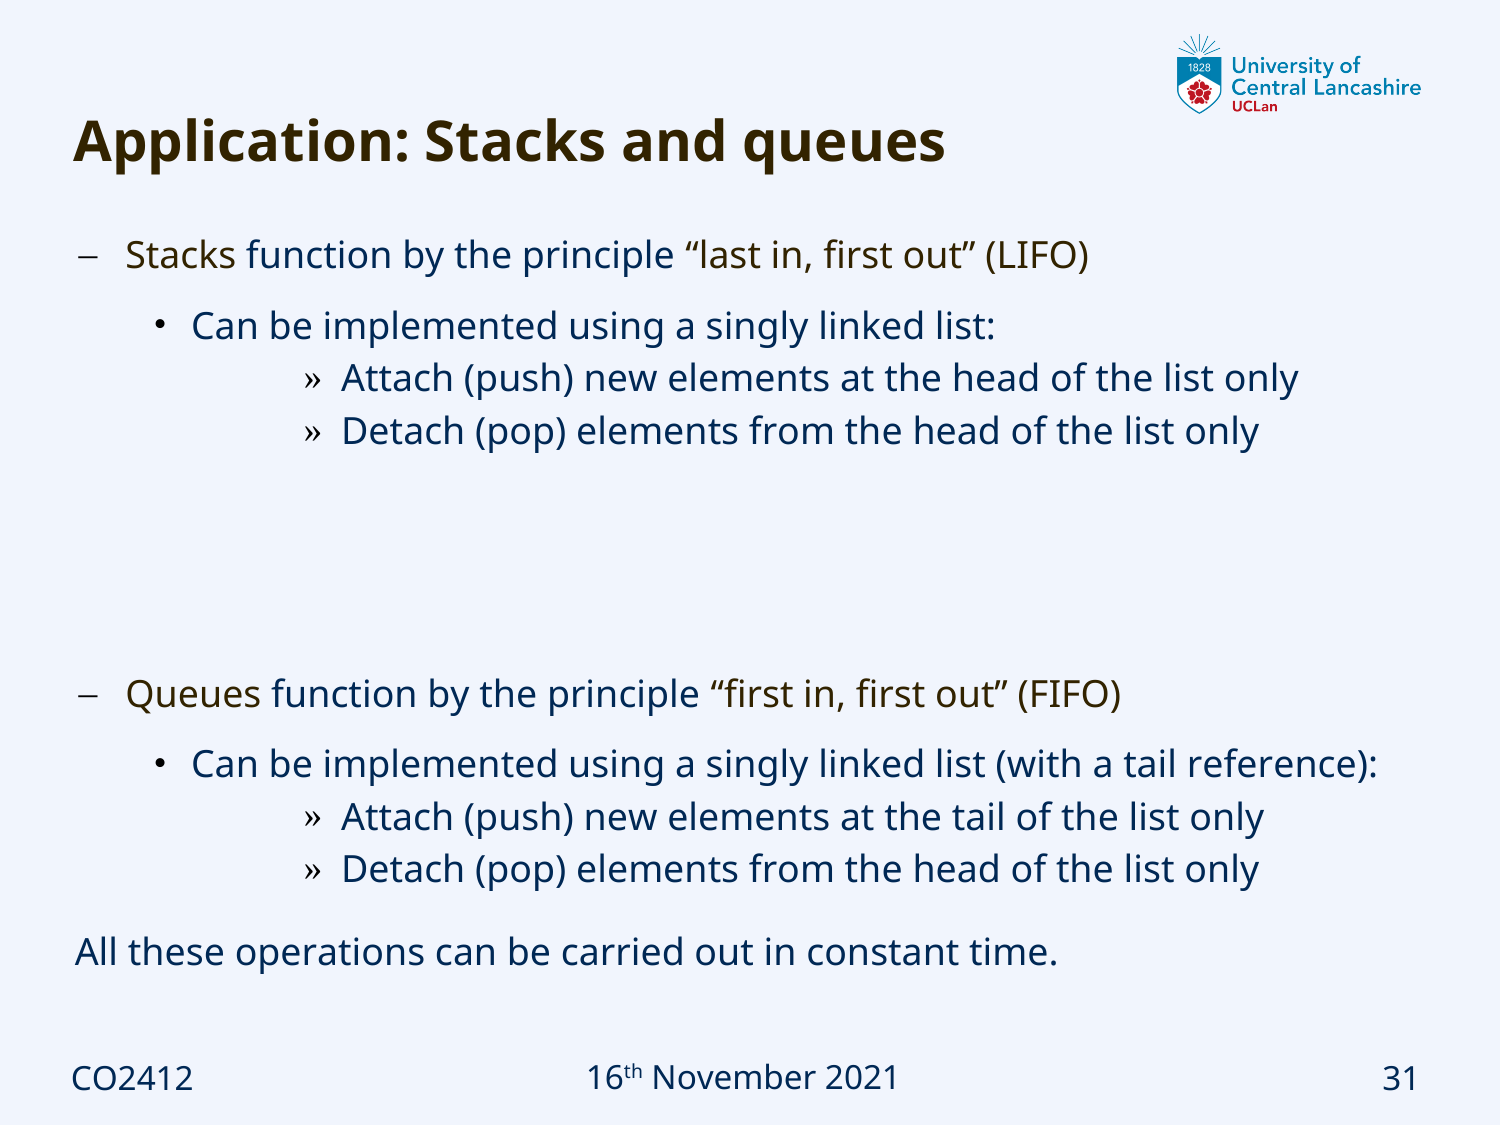

# Application: Stacks and queues
Stacks function by the principle “last in, first out” (LIFO)
Can be implemented using a singly linked list:
Attach (push) new elements at the head of the list only
Detach (pop) elements from the head of the list only
Queues function by the principle “first in, first out” (FIFO)
Can be implemented using a singly linked list (with a tail reference):
Attach (push) new elements at the tail of the list only
Detach (pop) elements from the head of the list only
All these operations can be carried out in constant time.